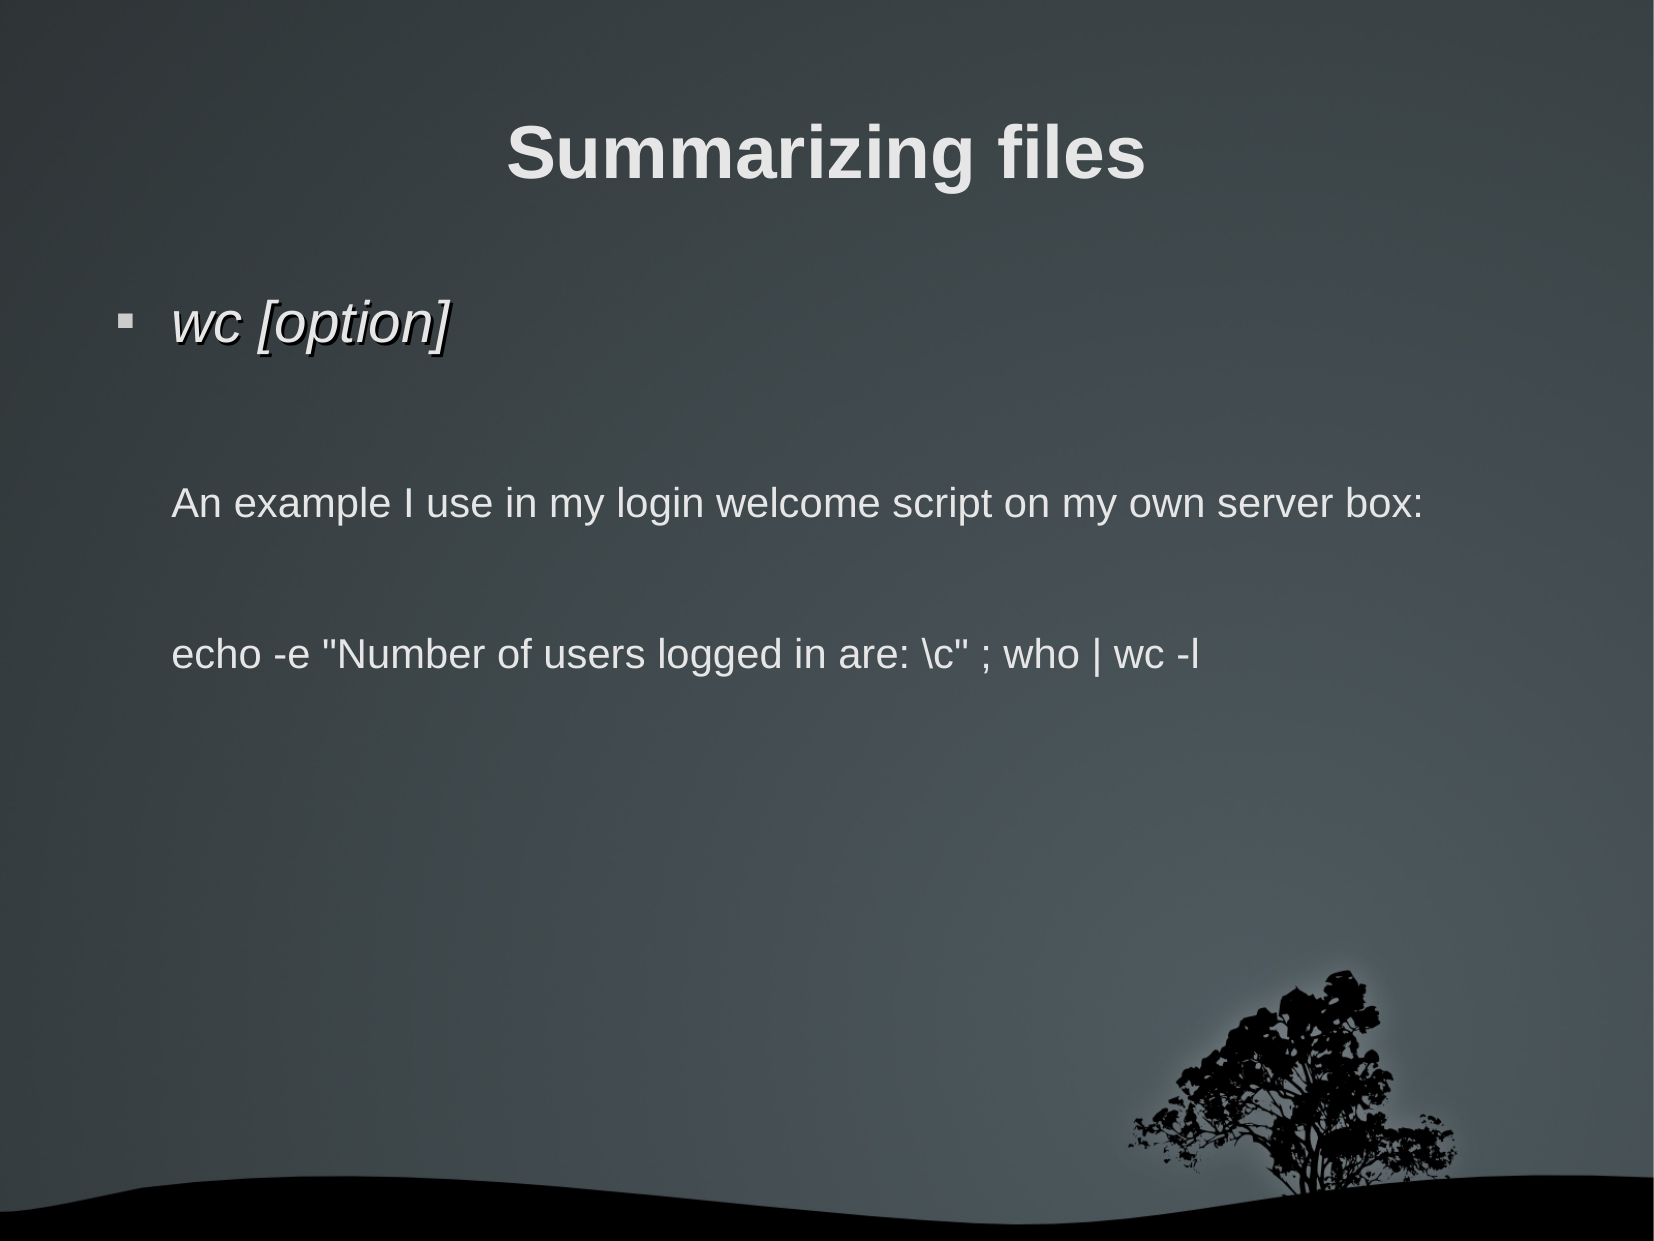

# Summarizing files
wc [option]
An example I use in my login welcome script on my own server box:
echo -e "Number of users logged in are: \c" ; who | wc -l